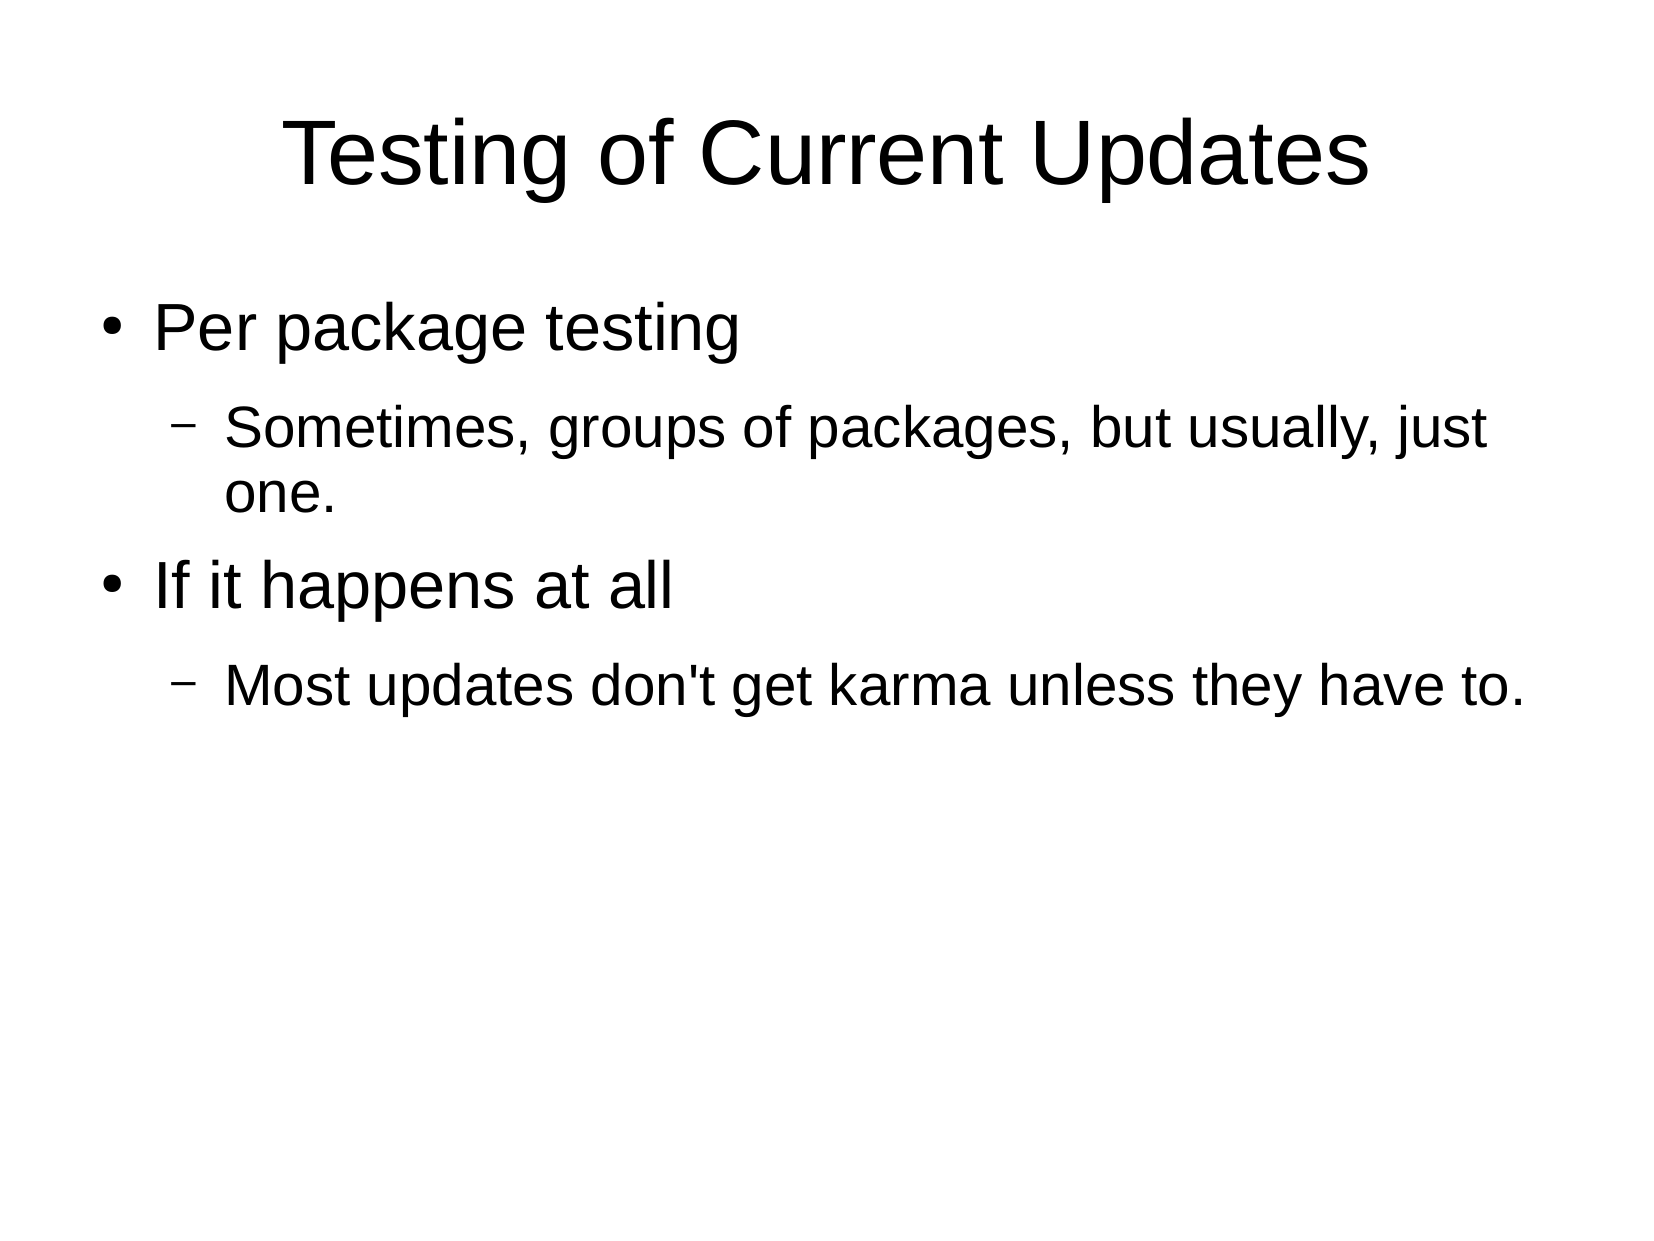

# Testing of Current Updates
Per package testing
Sometimes, groups of packages, but usually, just one.
If it happens at all
Most updates don't get karma unless they have to.